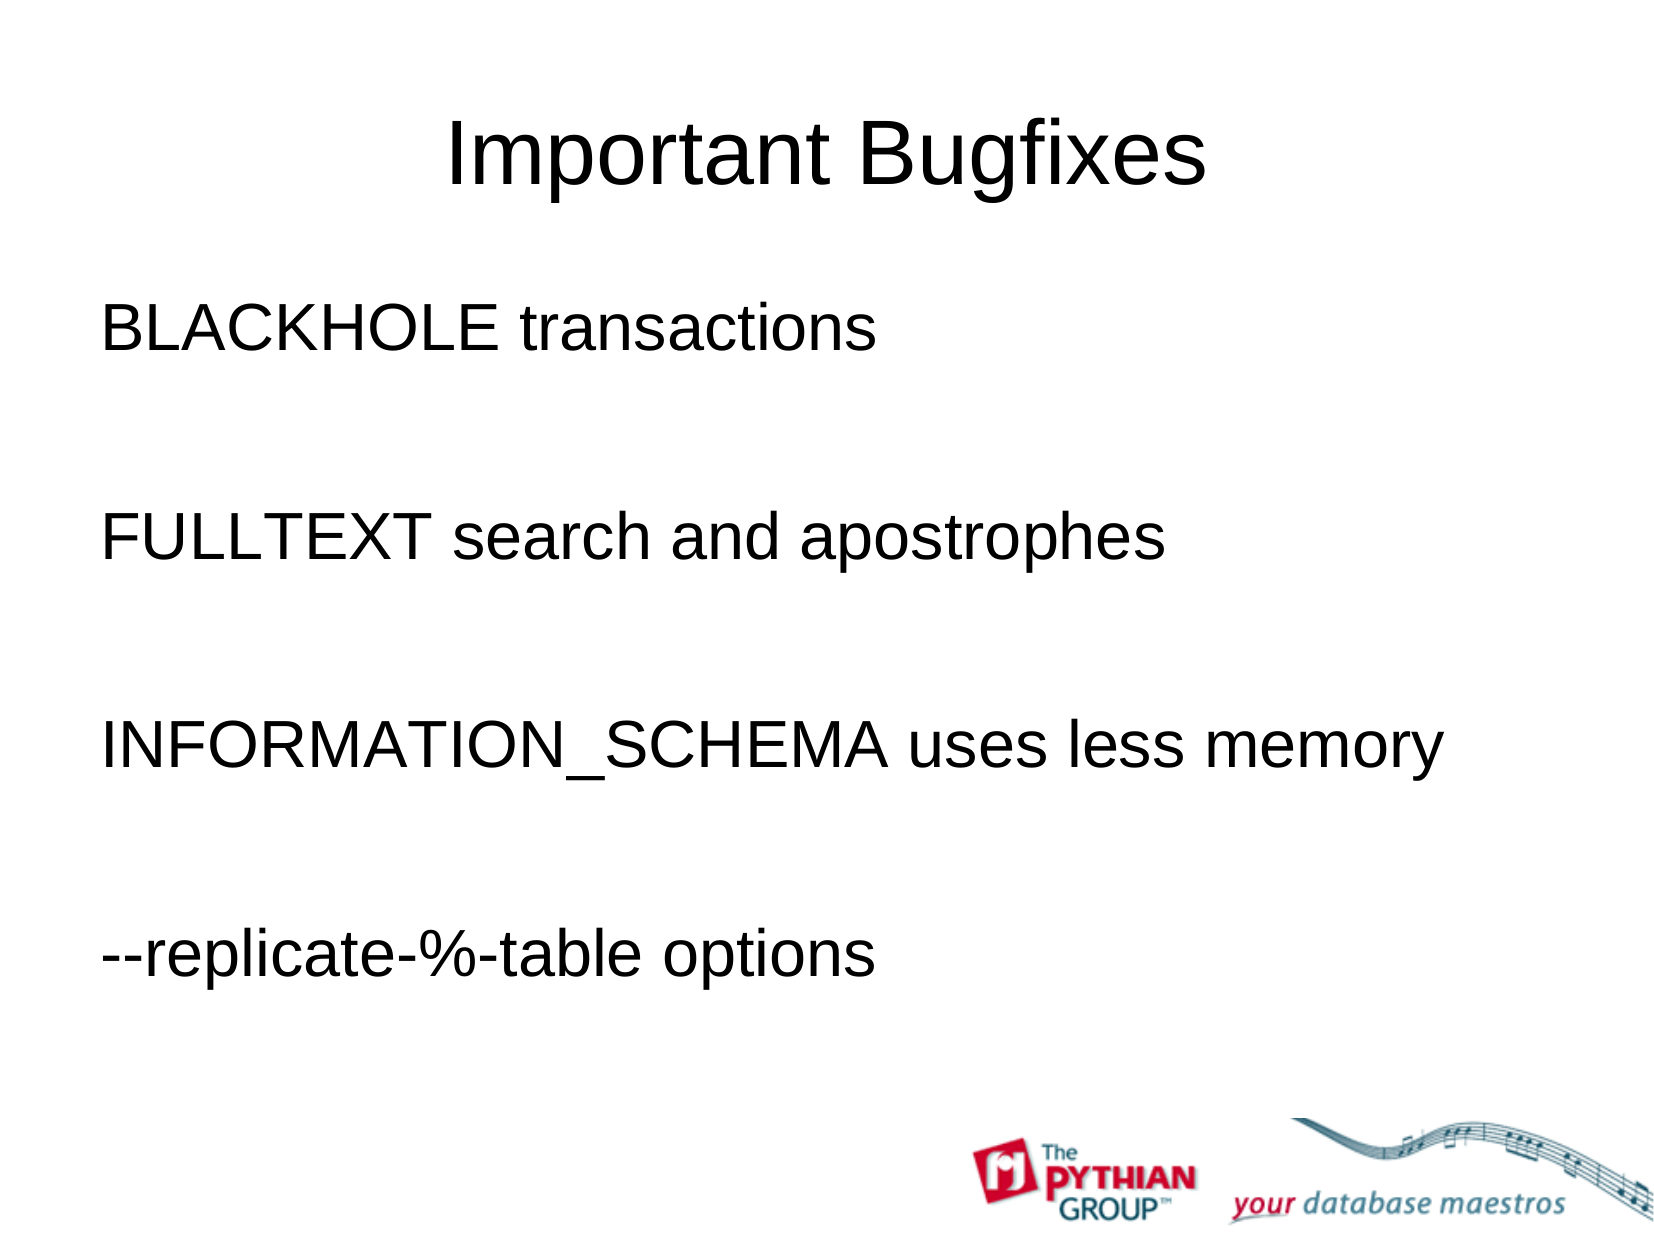

# Important Bugfixes
BLACKHOLE transactions
FULLTEXT search and apostrophes
INFORMATION_SCHEMA uses less memory
--replicate-%-table options